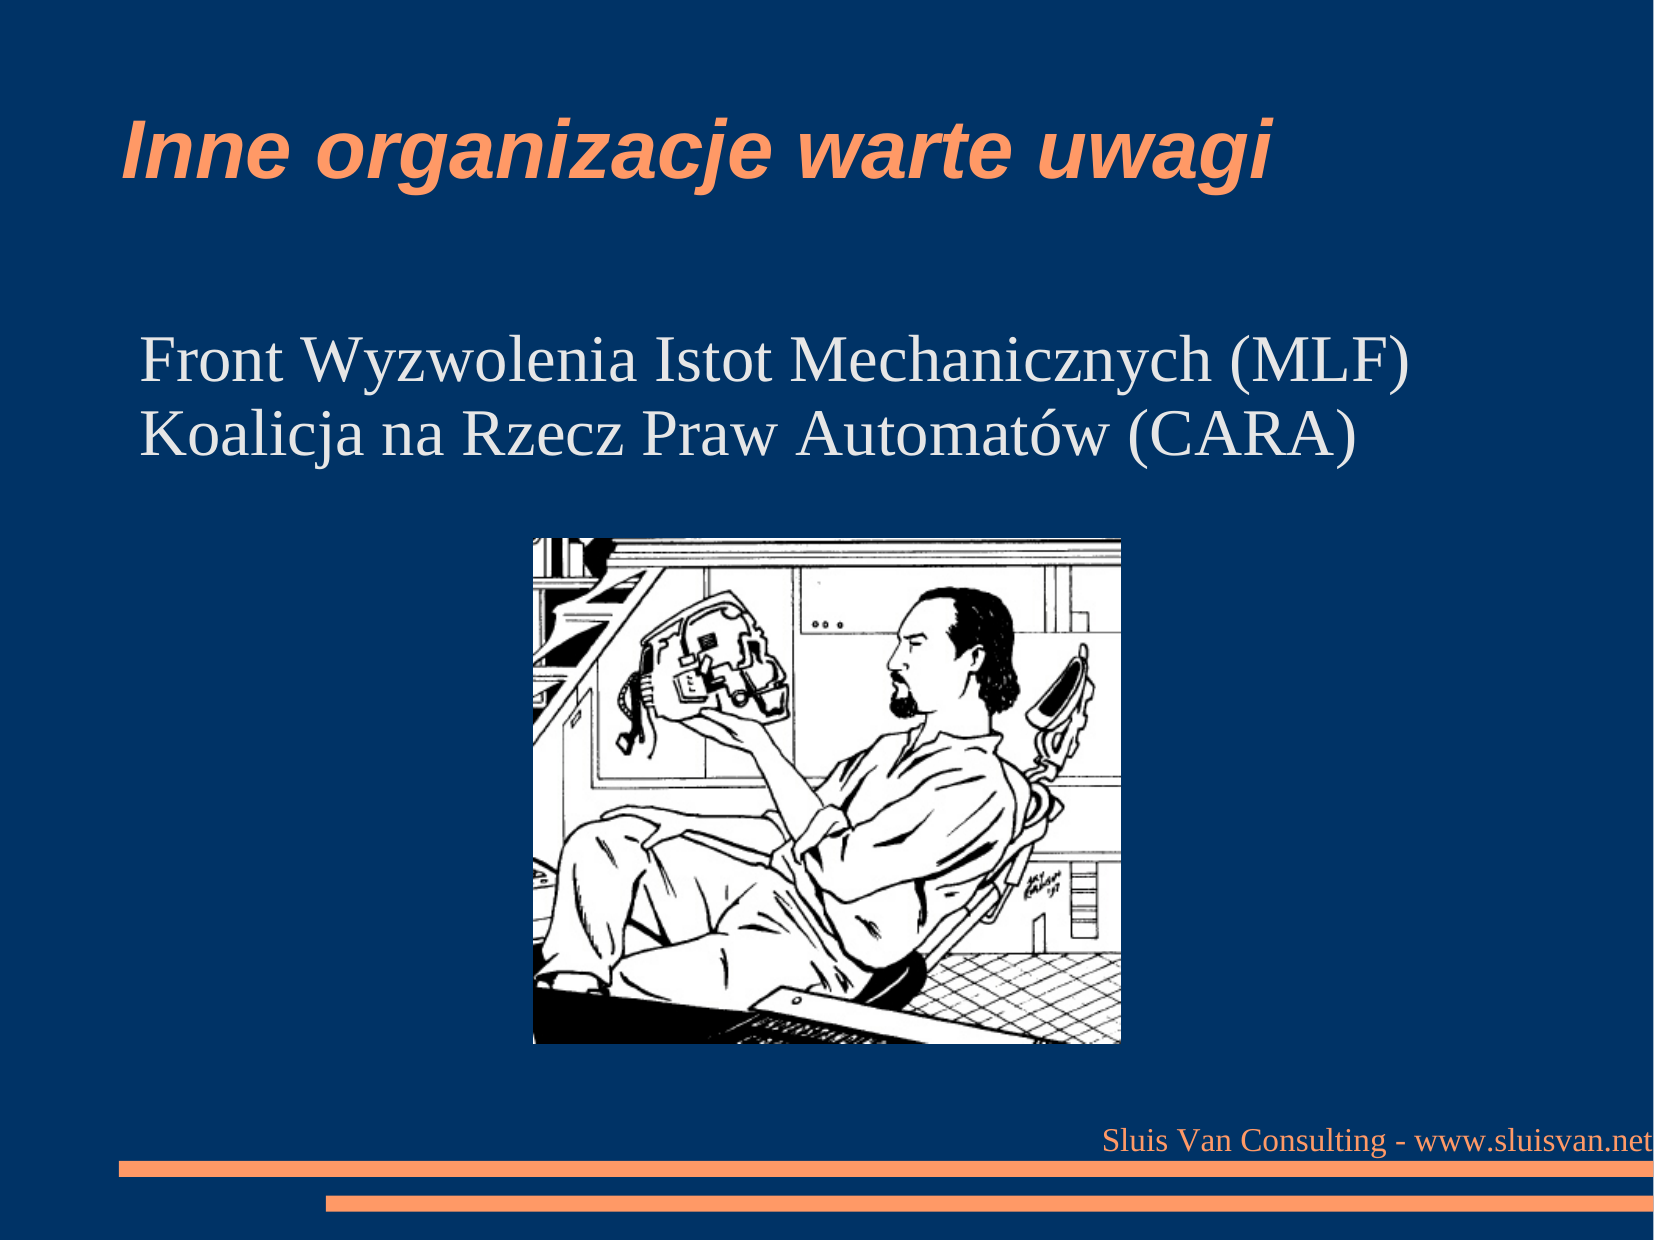

# Inne organizacje warte uwagi
Front Wyzwolenia Istot Mechanicznych (MLF)
Koalicja na Rzecz Praw Automatów (CARA)
Sluis Van Consulting - www.sluisvan.net